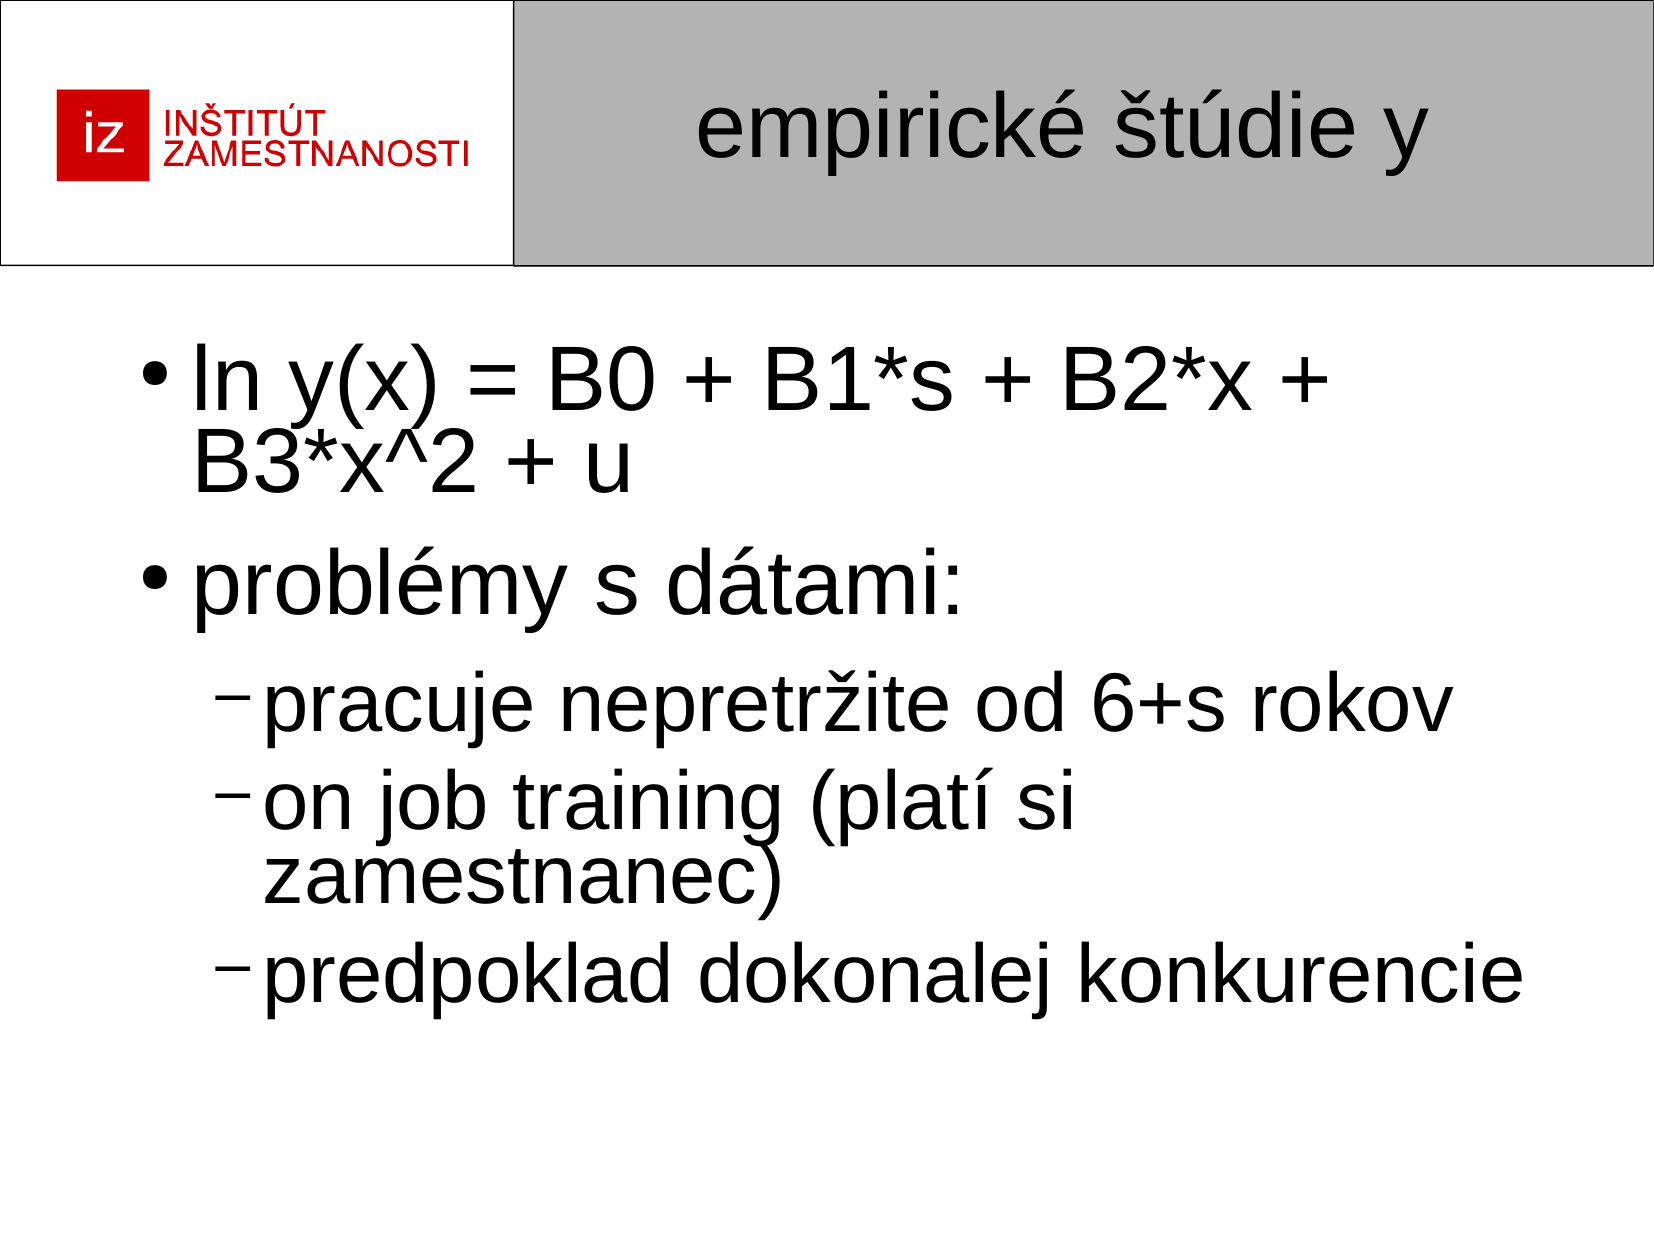

# empirické štúdie y
ln y(x) = B0 + B1*s + B2*x + B3*x^2 + u
problémy s dátami:
pracuje nepretržite od 6+s rokov
on job training (platí si zamestnanec)
predpoklad dokonalej konkurencie